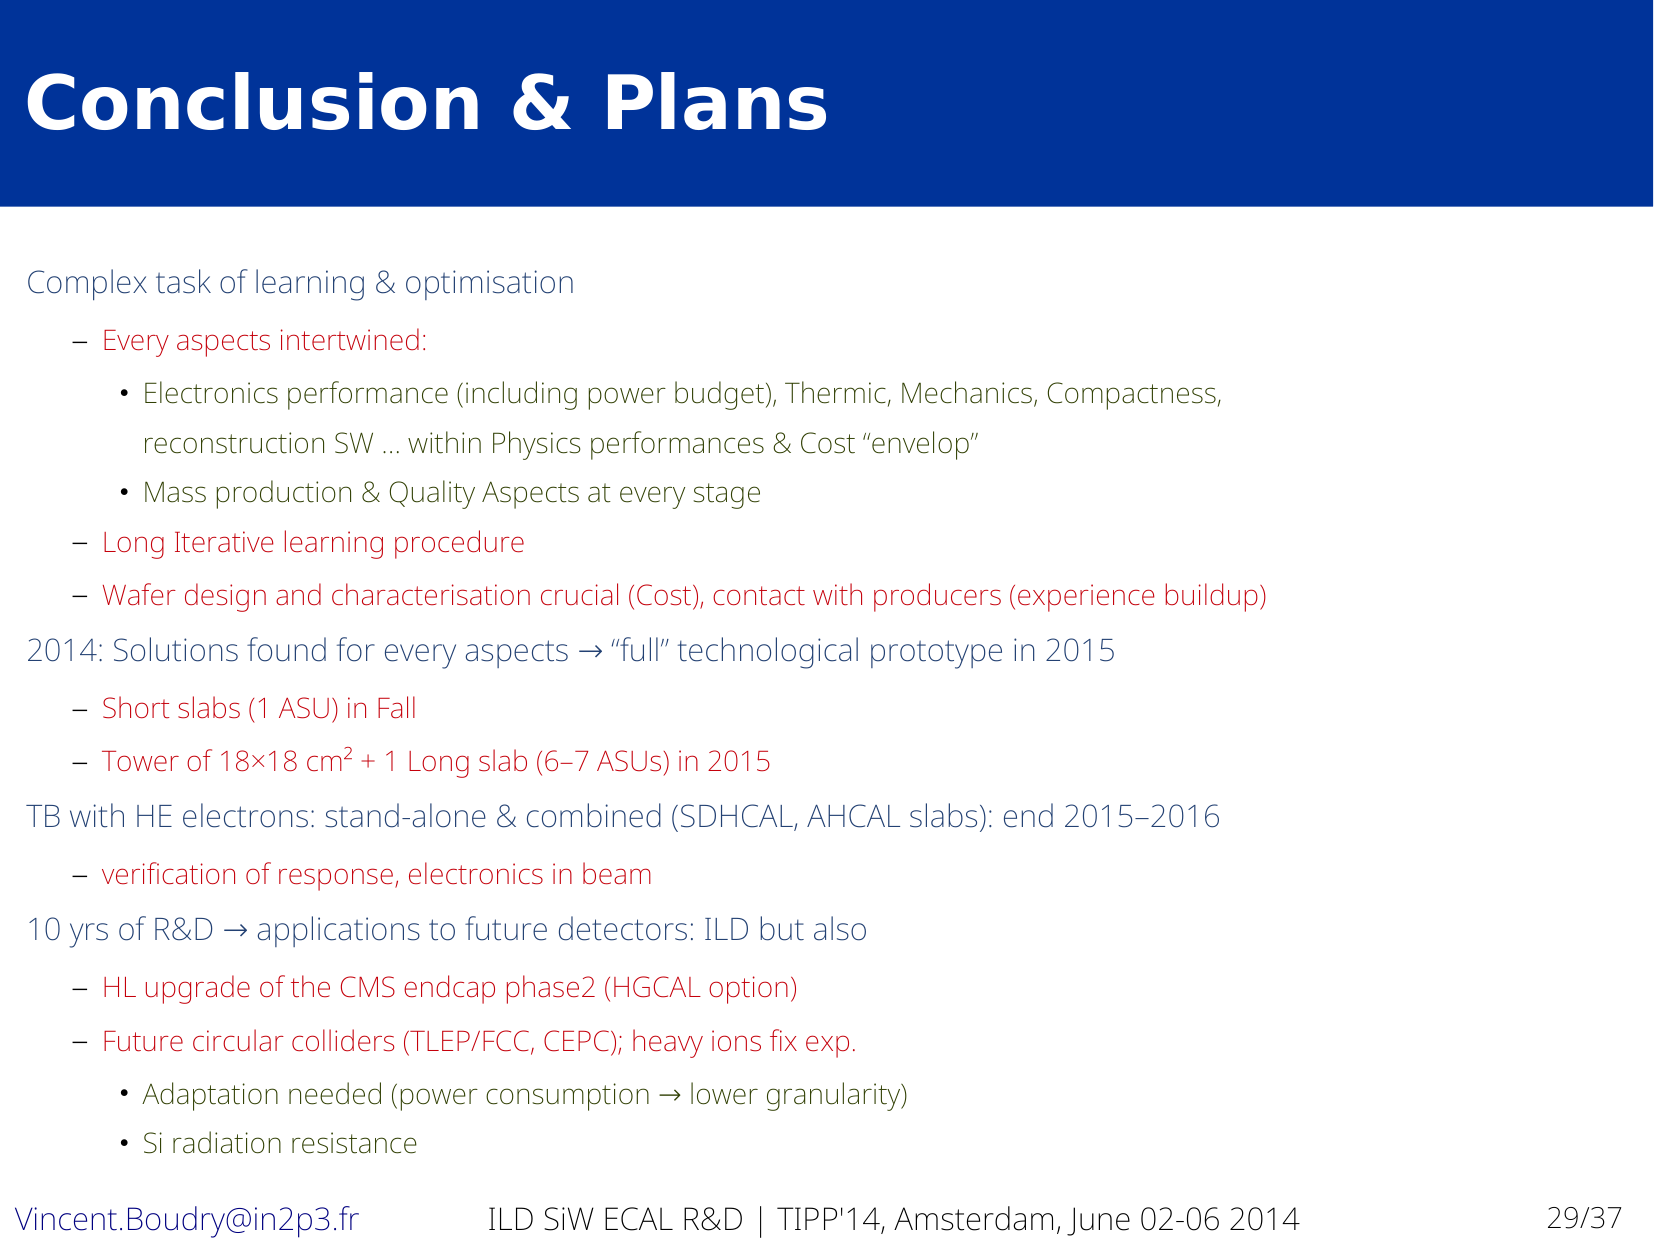

# Conclusion & Plans
Complex task of learning & optimisation
Every aspects intertwined:
Electronics performance (including power budget), Thermic, Mechanics, Compactness,
reconstruction SW … within Physics performances & Cost “envelop”
Mass production & Quality Aspects at every stage
Long Iterative learning procedure
Wafer design and characterisation crucial (Cost), contact with producers (experience buildup)
2014: Solutions found for every aspects → “full” technological prototype in 2015
Short slabs (1 ASU) in Fall
Tower of 18×18 cm² + 1 Long slab (6–7 ASUs) in 2015
TB with HE electrons: stand-alone & combined (SDHCAL, AHCAL slabs): end 2015–2016
verification of response, electronics in beam
10 yrs of R&D → applications to future detectors: ILD but also
HL upgrade of the CMS endcap phase2 (HGCAL option)
Future circular colliders (TLEP/FCC, CEPC); heavy ions fix exp.
Adaptation needed (power consumption → lower granularity)
Si radiation resistance
ILD SiW ECAL R&D | TIPP'14, Amsterdam, June 02-06 2014
29